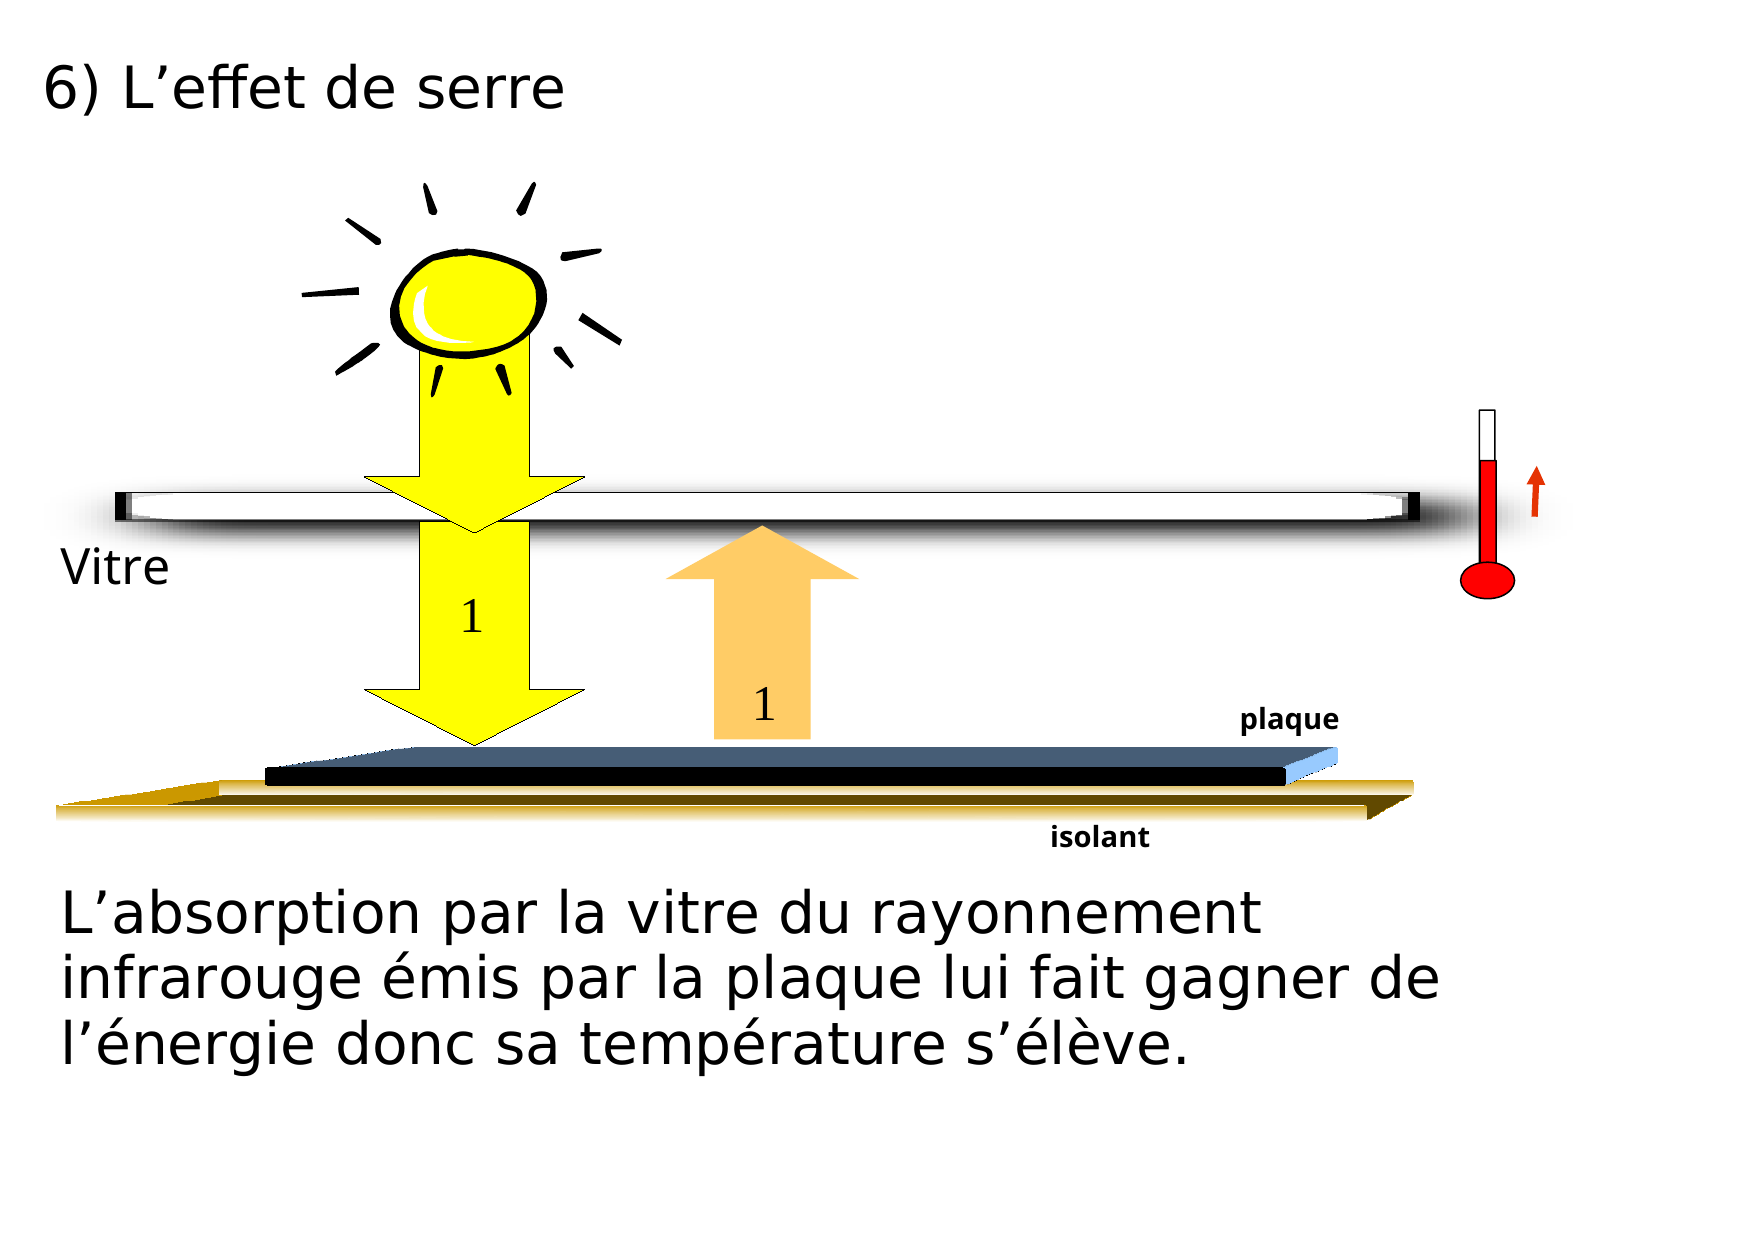

6) L’effet de serre
1
Vitre
1
plaque
isolant
L’absorption par la vitre du rayonnement infrarouge émis par la plaque lui fait gagner de l’énergie donc sa température s’élève.